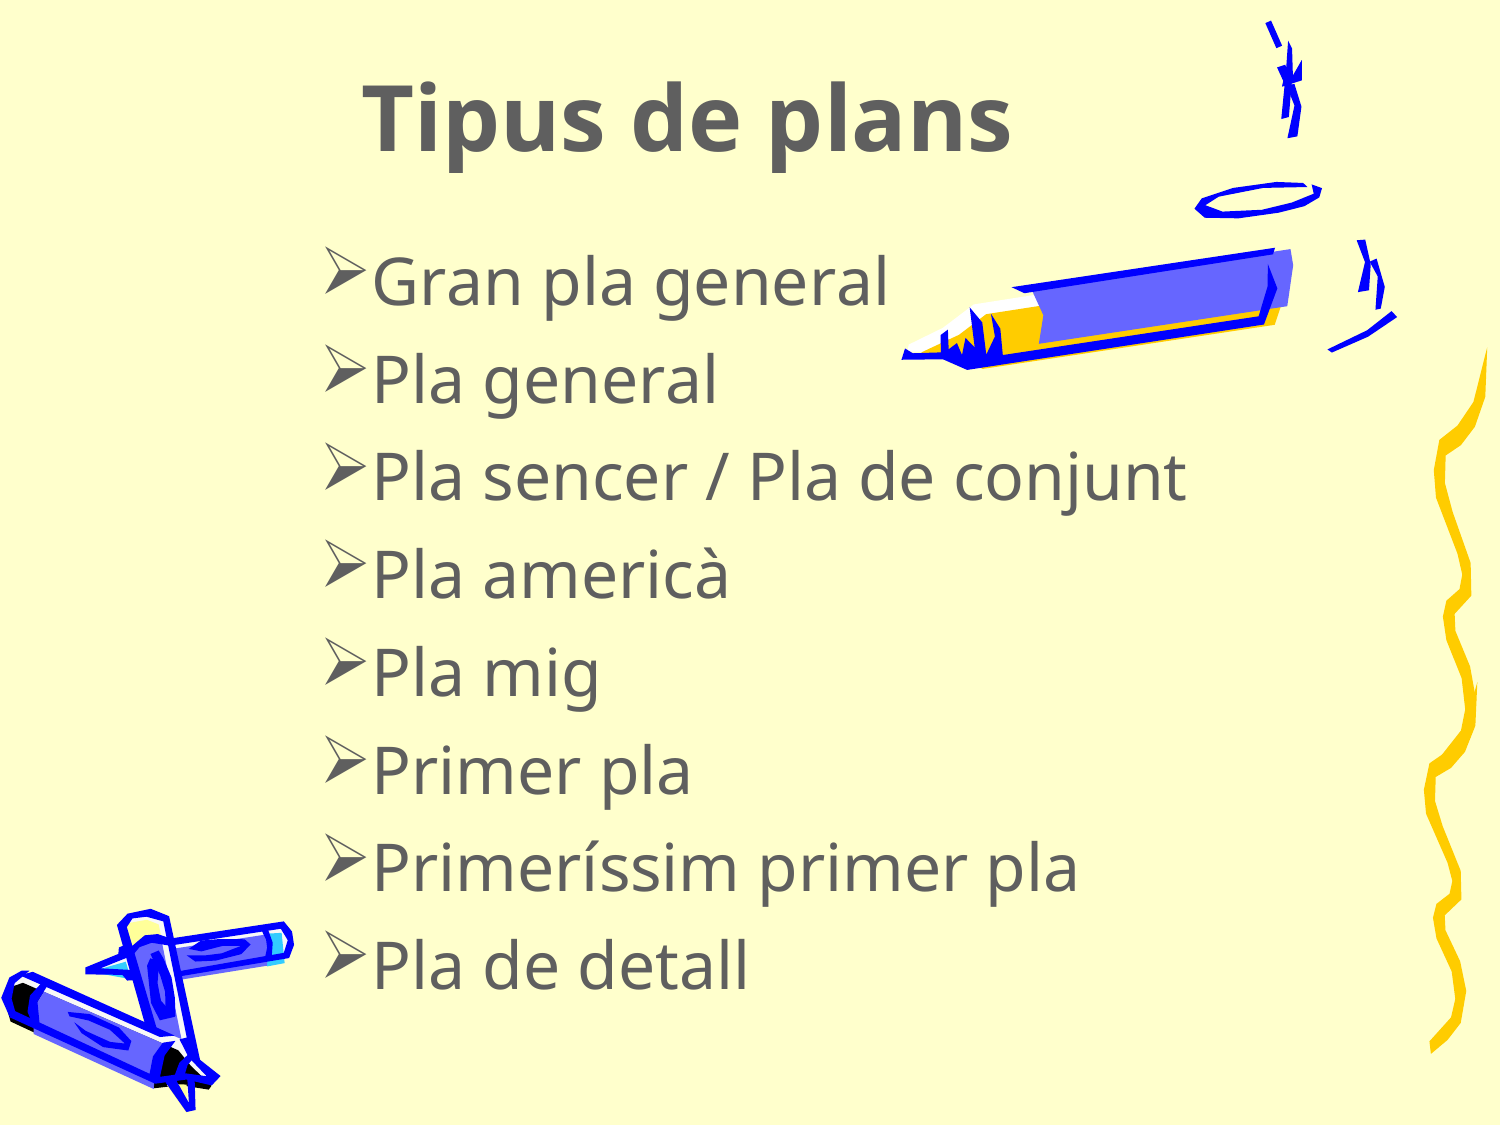

# Tipus de plans
Gran pla general
Pla general
Pla sencer / Pla de conjunt
Pla americà
Pla mig
Primer pla
Primeríssim primer pla
Pla de detall